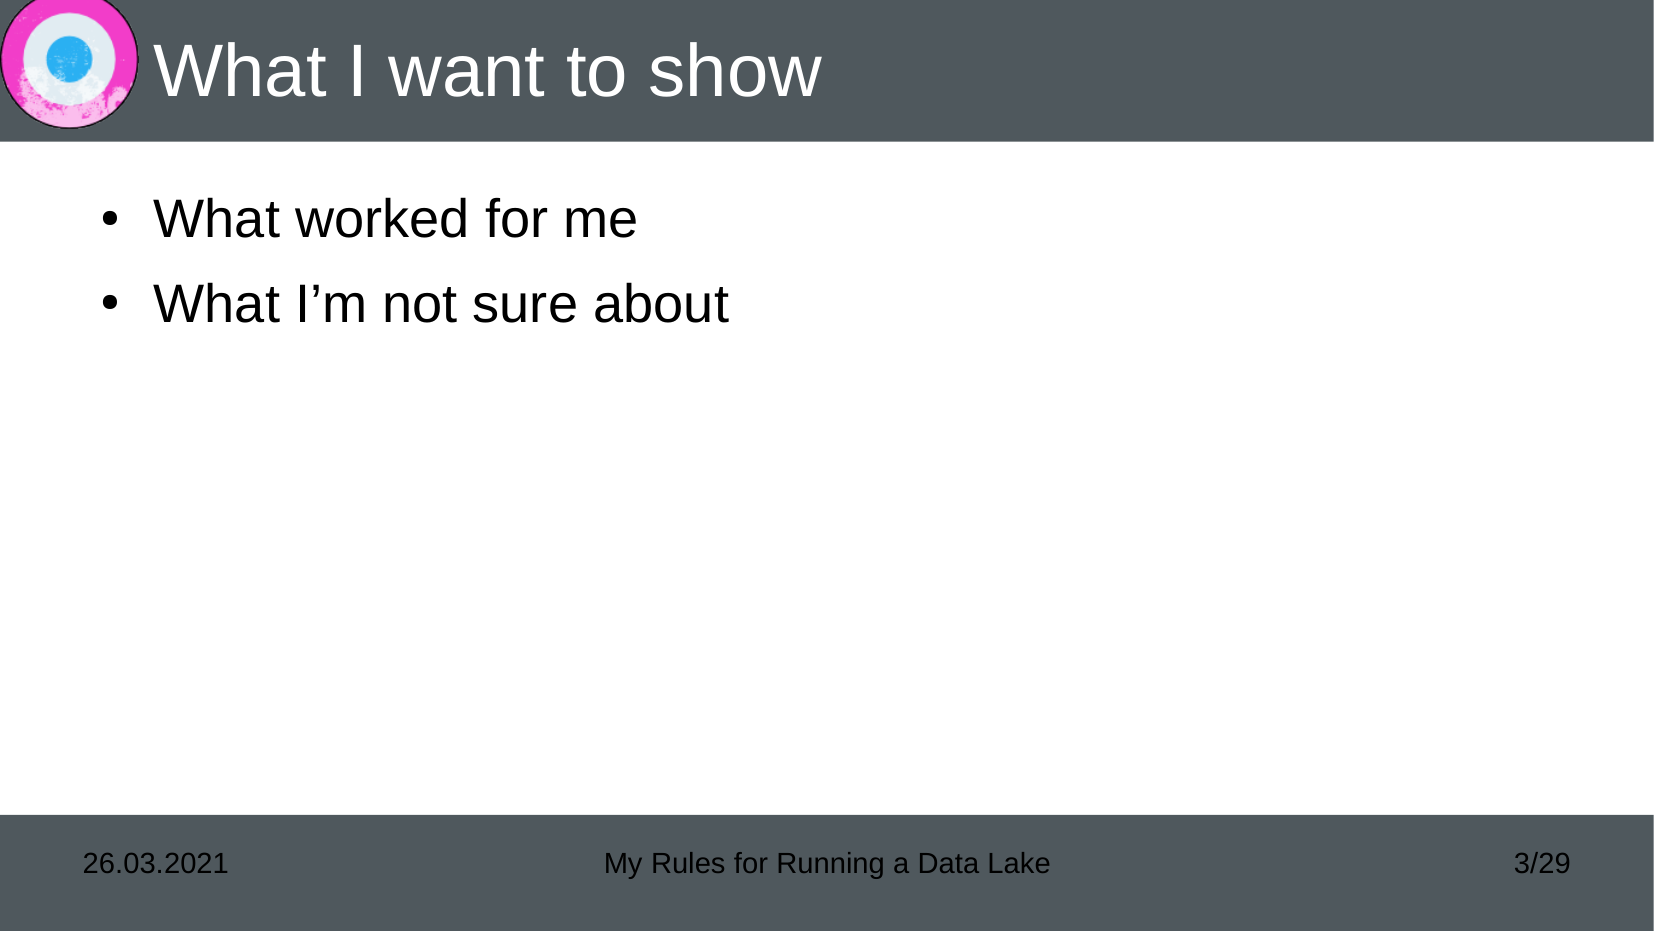

# What I want to show
What worked for me
What I’m not sure about
08. März 2019
3